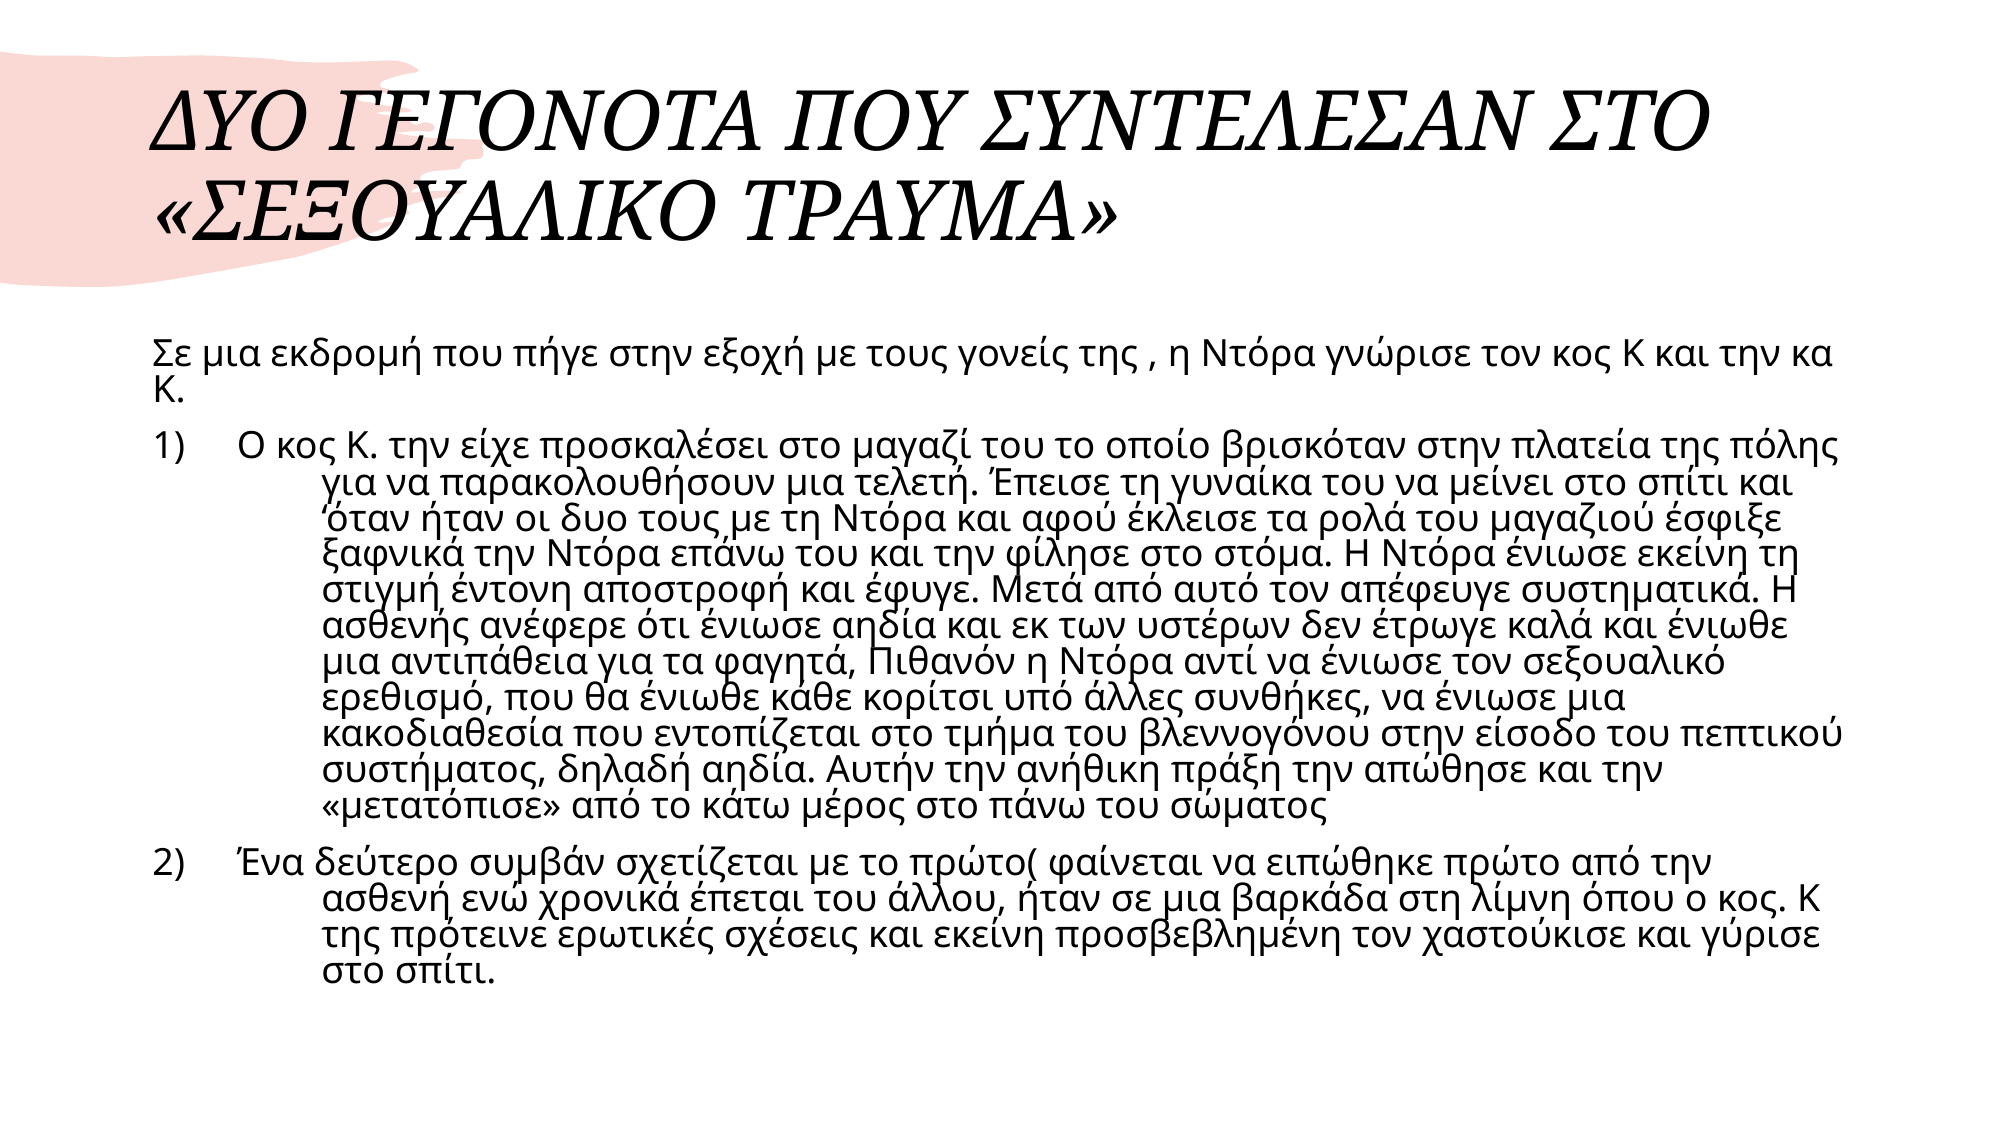

# ΔΥΟ ΓΕΓΟΝΟΤΑ ΠΟΥ ΣΥΝΤΕΛΕΣΑΝ ΣΤΟ «ΣΕΞΟΥΑΛΙΚΟ ΤΡΑΥΜΑ»
Σε μια εκδρομή που πήγε στην εξοχή με τους γονείς της , η Ντόρα γνώρισε τον κος Κ και την κα Κ.
Ο κος Κ. την είχε προσκαλέσει στο μαγαζί του το οποίο βρισκόταν στην πλατεία της πόλης για να παρακολουθήσουν μια τελετή. Έπεισε τη γυναίκα του να μείνει στο σπίτι και ‘όταν ήταν οι δυο τους με τη Ντόρα και αφού έκλεισε τα ρολά του μαγαζιού έσφιξε ξαφνικά την Ντόρα επάνω του και την φίλησε στο στόμα. Η Ντόρα ένιωσε εκείνη τη στιγμή έντονη αποστροφή και έφυγε. Μετά από αυτό τον απέφευγε συστηματικά. Η ασθενής ανέφερε ότι ένιωσε αηδία και εκ των υστέρων δεν έτρωγε καλά και ένιωθε µια αντιπάθεια για τα φαγητά, Πιθανόν η Ντόρα αντί να ένιωσε τον σεξουαλικό ερεθισμό, που θα ένιωθε κάθε κορίτσι υπό άλλες συνθήκες, να ένιωσε µια κακοδιαθεσία που εντοπίζεται στο τµήµα του βλεννογόνου στην είσοδο του πεπτικού συστήματος, δηλαδή αηδία. Αυτήν την ανήθικη πράξη την απώθησε και την «μετατόπισε» από το κάτω μέρος στο πάνω του σώματος
Ένα δεύτερο συμβάν σχετίζεται με το πρώτο( φαίνεται να ειπώθηκε πρώτο από την ασθενή ενώ χρονικά έπεται του άλλου, ήταν σε μια βαρκάδα στη λίμνη όπου ο κος. Κ της πρότεινε ερωτικές σχέσεις και εκείνη προσβεβλημένη τον χαστούκισε και γύρισε στο σπίτι.